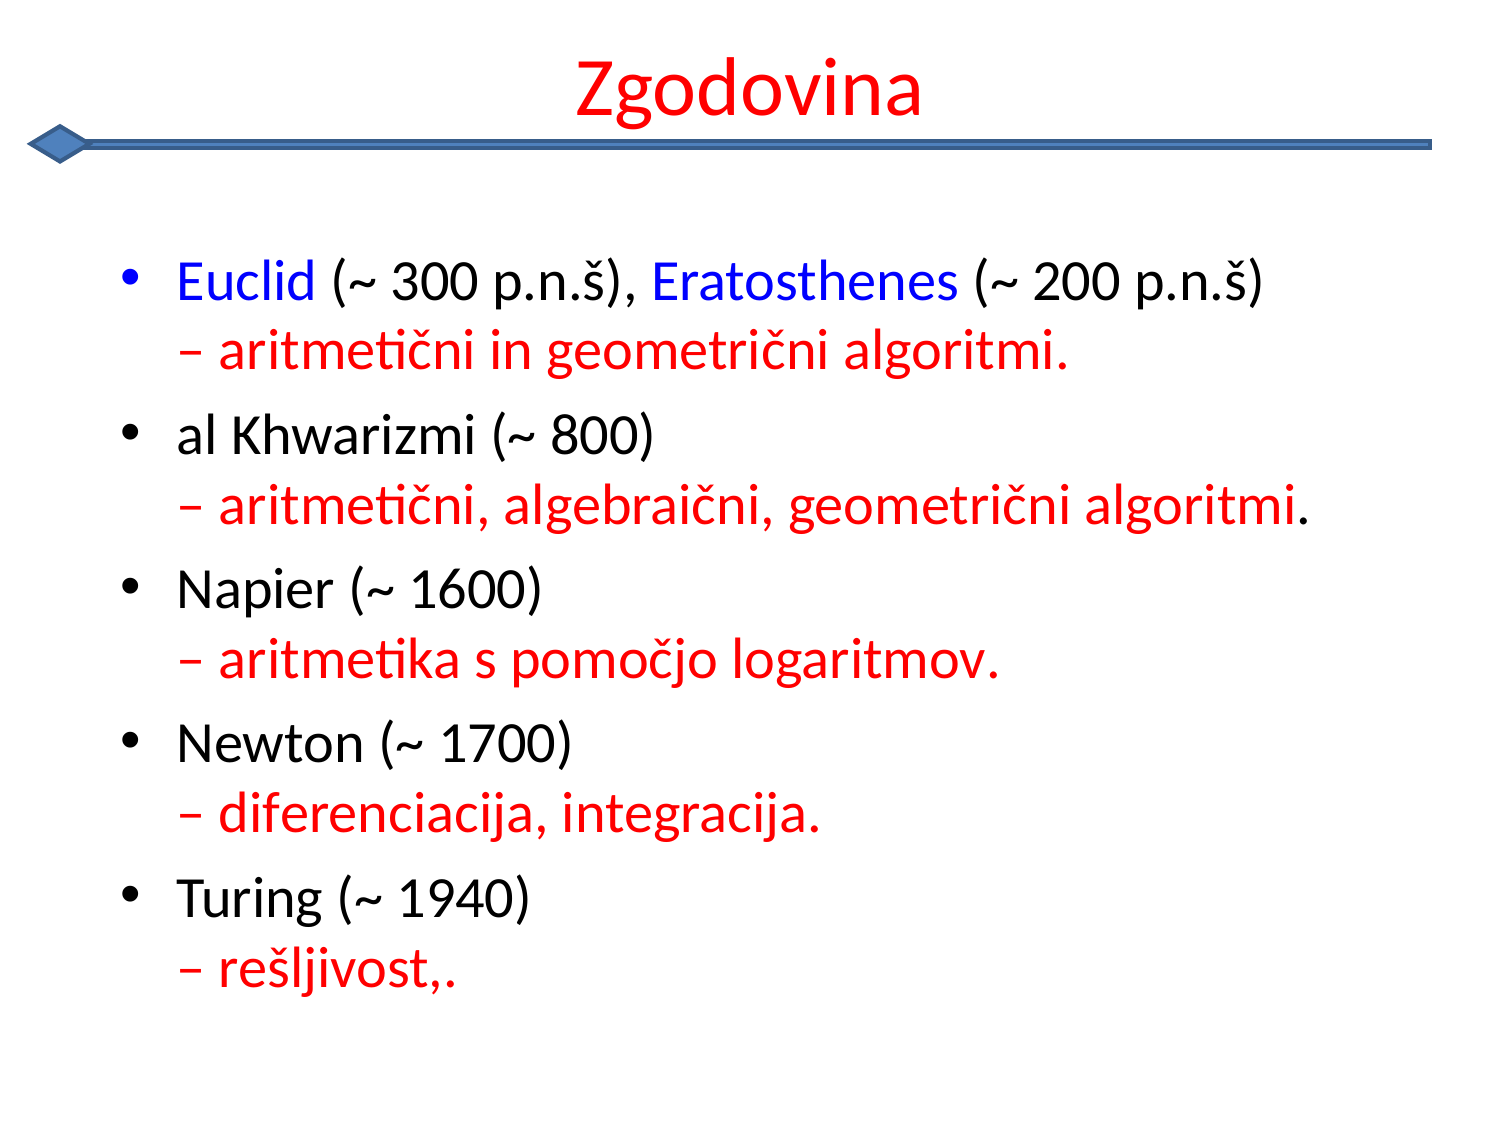

# Zgodovina
Euclid (~ 300 p.n.š), Eratosthenes (~ 200 p.n.š)
– aritmetični in geometrični algoritmi.
al Khwarizmi (~ 800)
– aritmetični, algebraični, geometrični algoritmi.
Napier (~ 1600)
– aritmetika s pomočjo logaritmov.
Newton (~ 1700)
– diferenciacija, integracija.
Turing (~ 1940)
– rešljivost,.